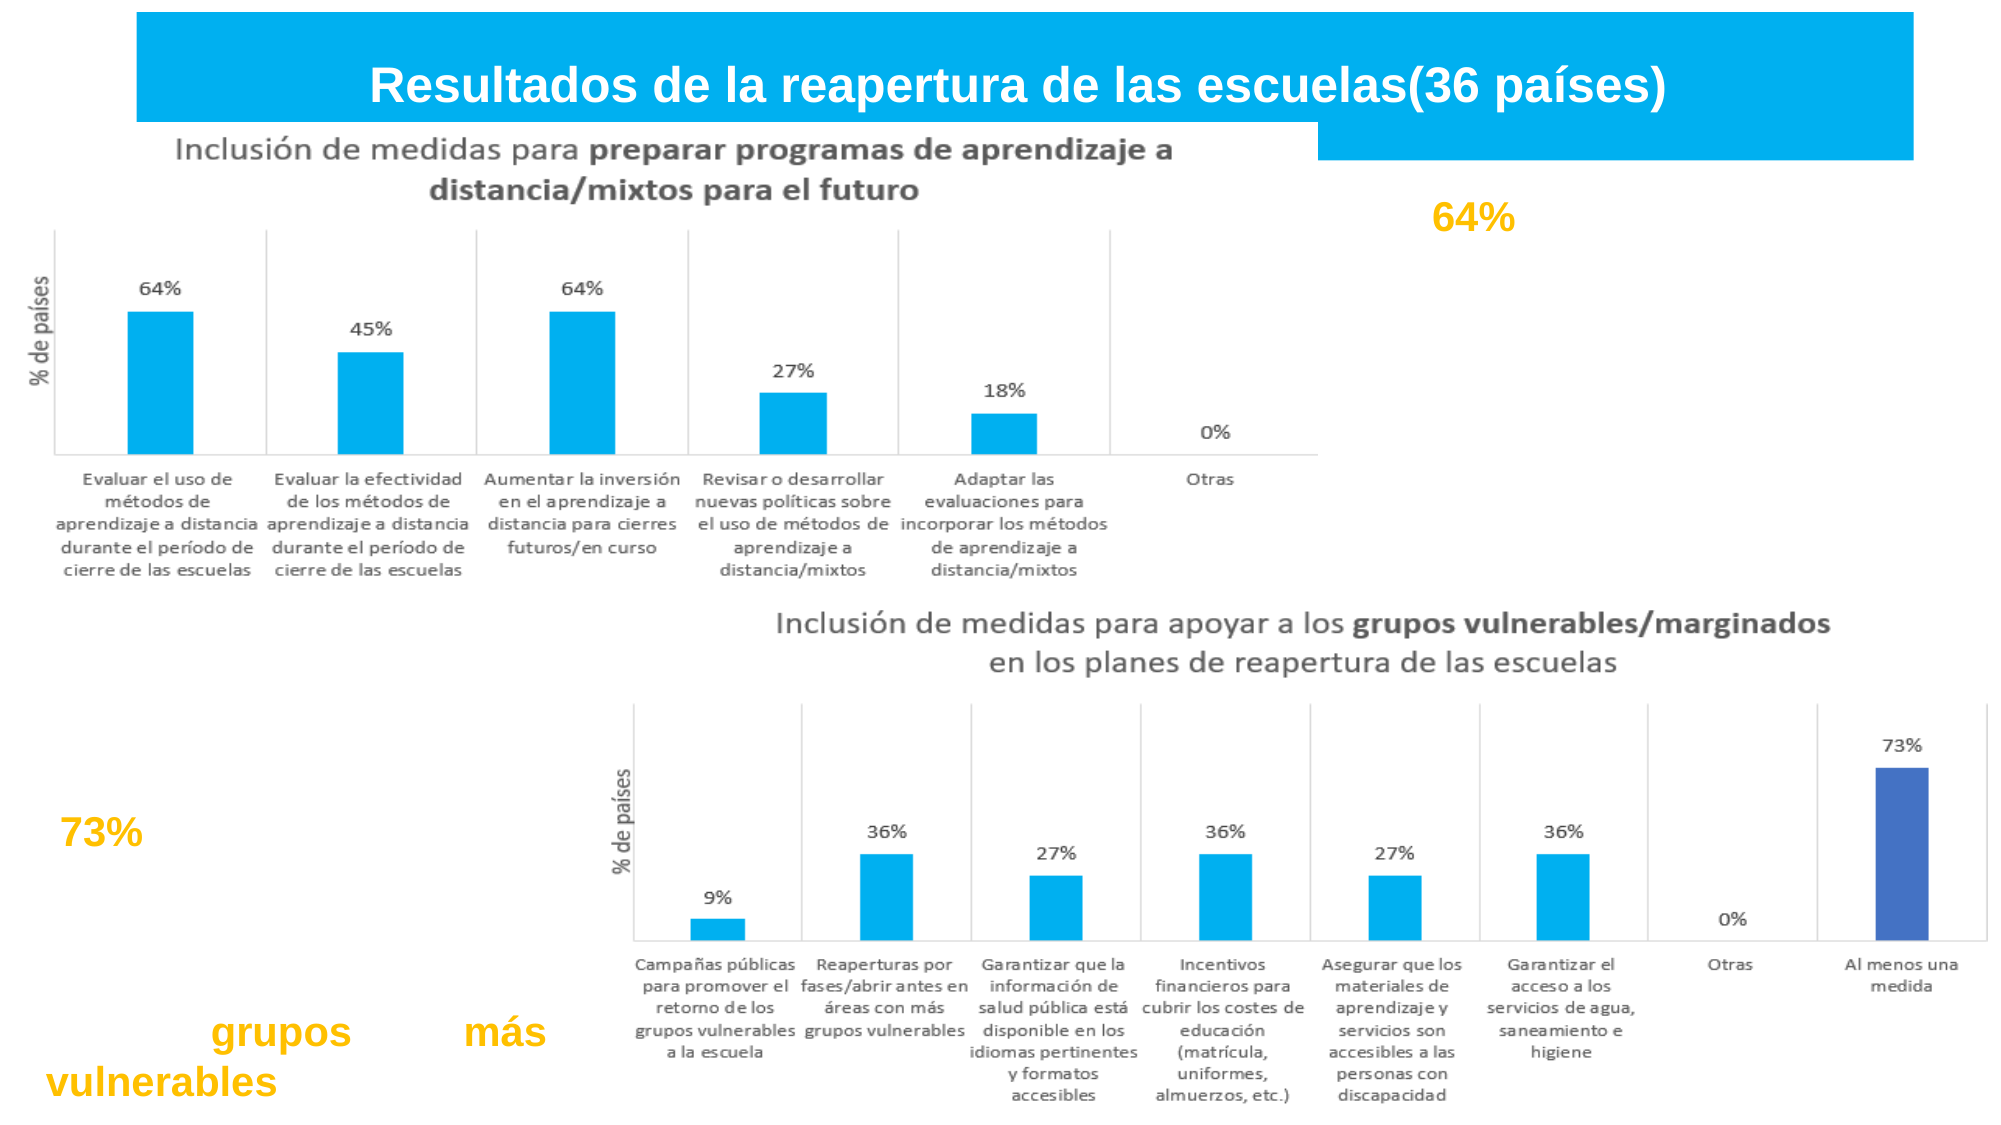

Resultados de la reapertura de las escuelas(36 países)
El 64% de los países están planeando invertir en programas de aprendizaje a distancia/mixtos para futuras crisis
La mayoría de los países (73%) están incluyendo al menos una medida en sus planes de reapertura de las escuelas centrada en los grupos más vulnerables